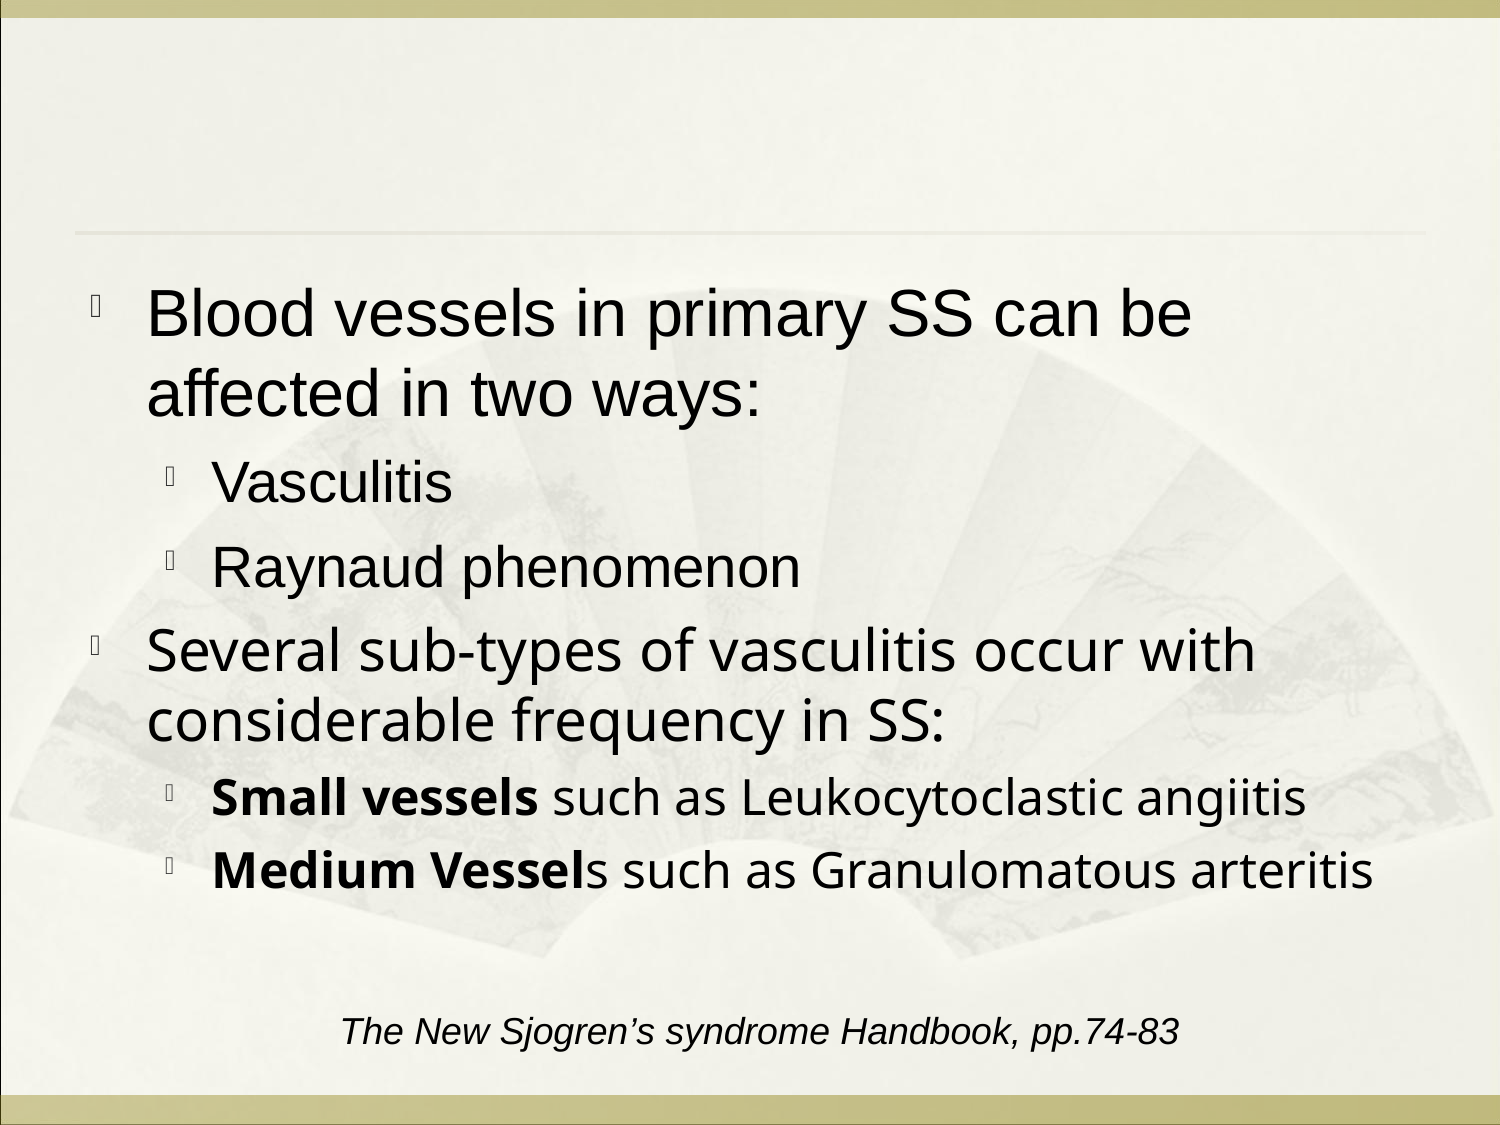

#
Blood vessels in primary SS can be affected in two ways:
Vasculitis
Raynaud phenomenon
Several sub-types of vasculitis occur with considerable frequency in SS:
Small vessels such as Leukocytoclastic angiitis
Medium Vessels such as Granulomatous arteritis
The New Sjogren’s syndrome Handbook, pp.74-83